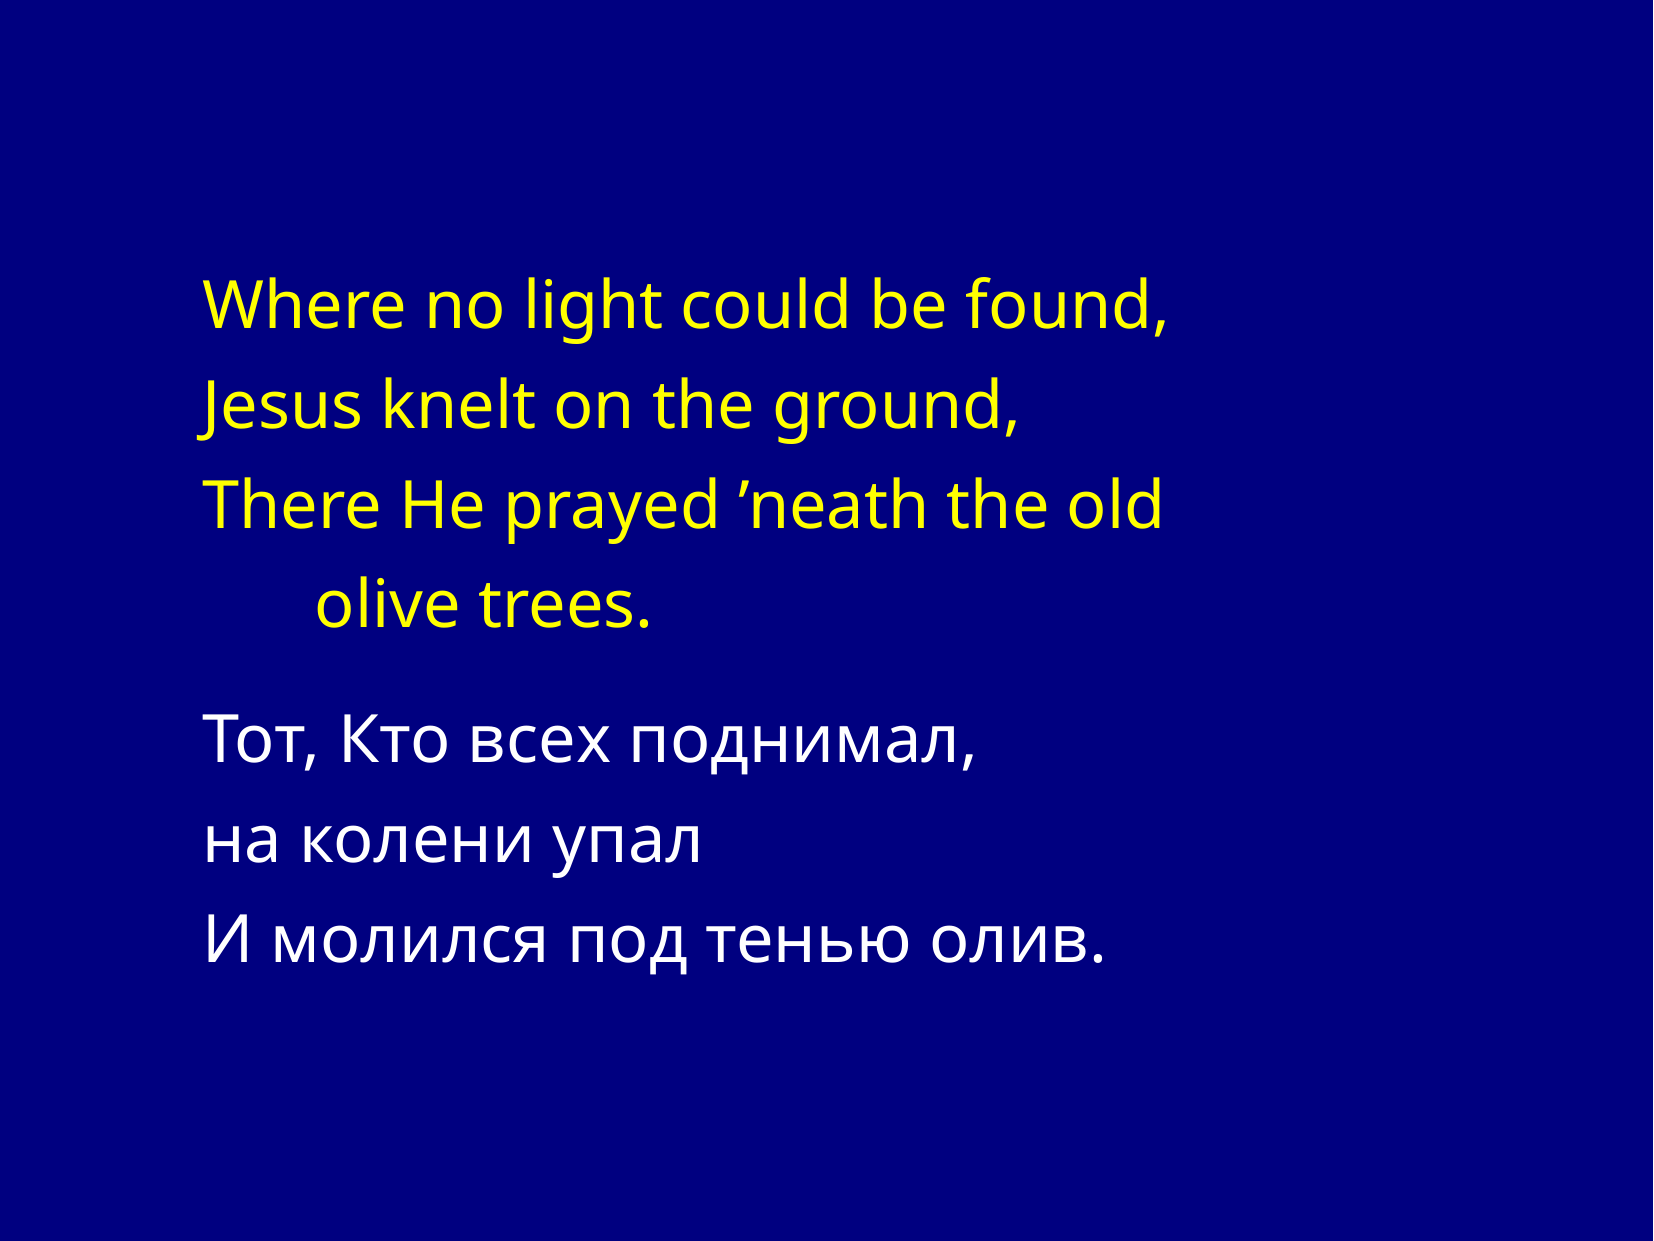

Where no light could be found,
	Jesus knelt on the ground,
	There He prayed ’neath the old
		olive trees.
	Тот, Кто всех поднимал,
	на колени упал
	И молился под тенью олив.